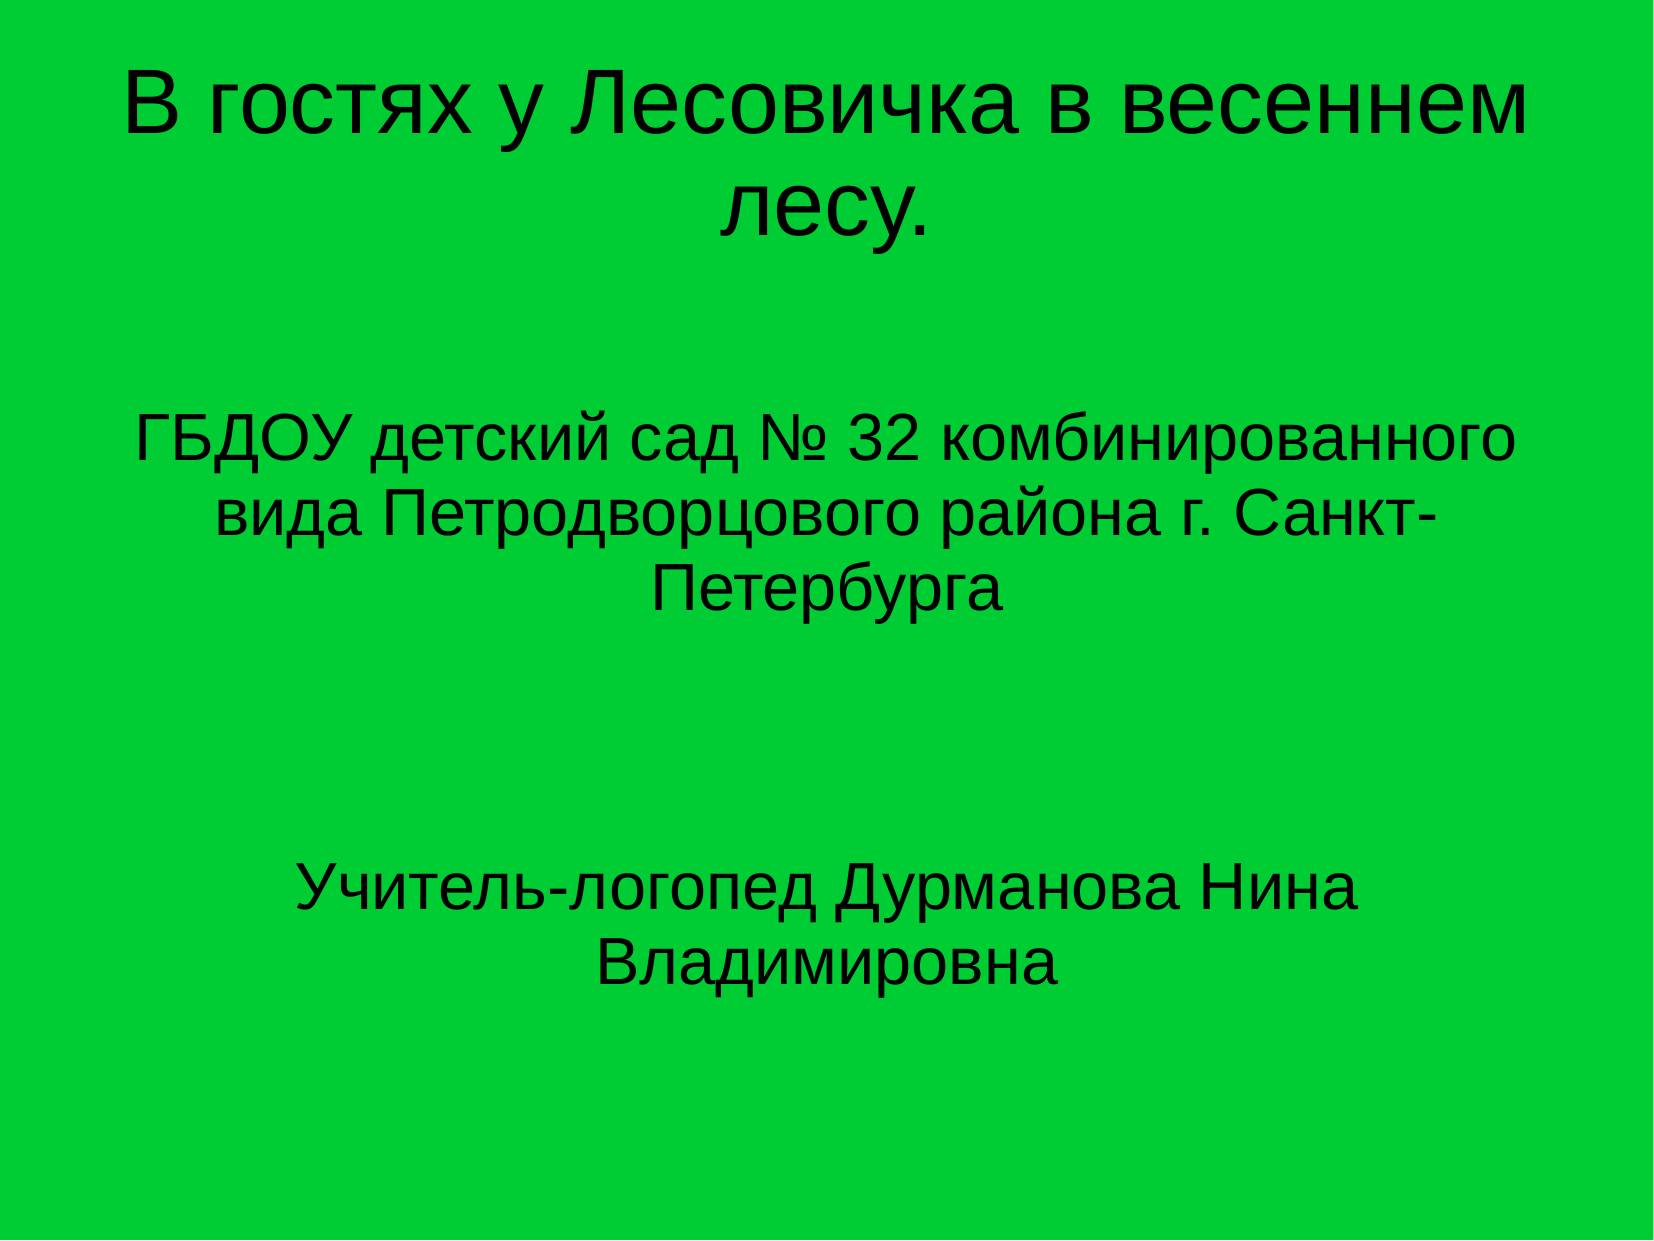

# В гостях у Лесовичка в весеннем лесу.
ГБДОУ детский сад № 32 комбинированного вида Петродворцового района г. Санкт-Петербурга
Учитель-логопед Дурманова Нина Владимировна